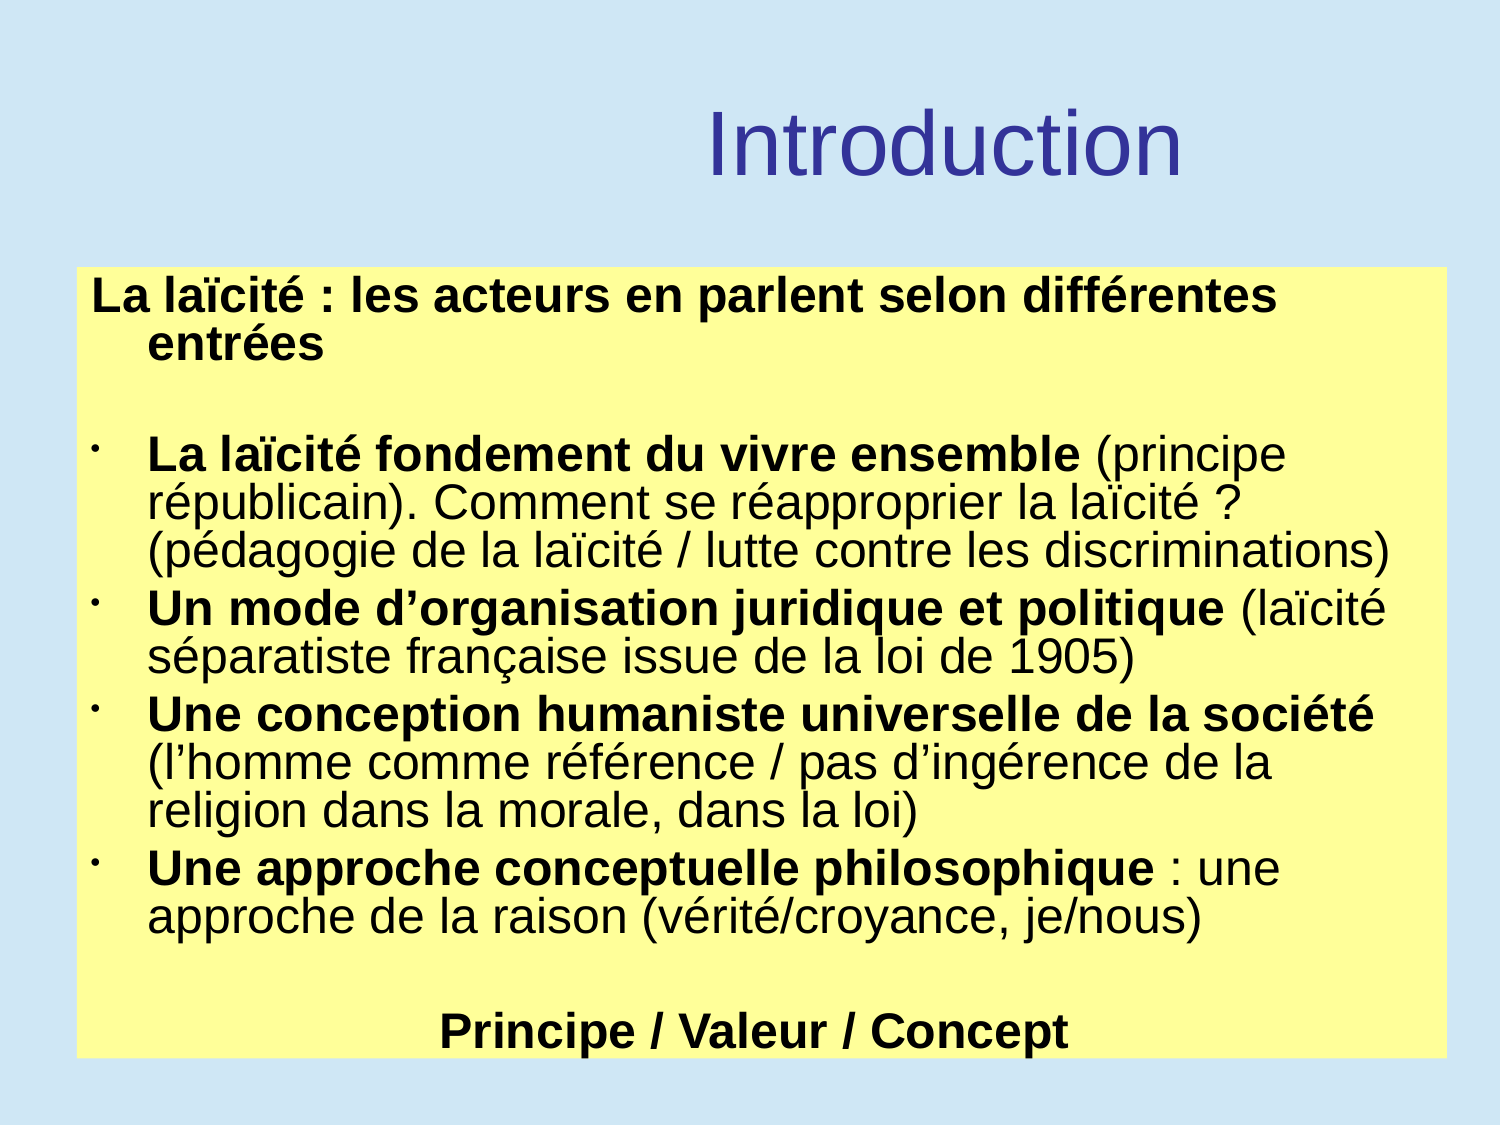

Introduction
La laïcité : les acteurs en parlent selon différentes entrées
La laïcité fondement du vivre ensemble (principe républicain). Comment se réapproprier la laïcité ? (pédagogie de la laïcité / lutte contre les discriminations)
Un mode d’organisation juridique et politique (laïcité séparatiste française issue de la loi de 1905)
Une conception humaniste universelle de la société (l’homme comme référence / pas d’ingérence de la religion dans la morale, dans la loi)
Une approche conceptuelle philosophique : une approche de la raison (vérité/croyance, je/nous)
Principe / Valeur / Concept